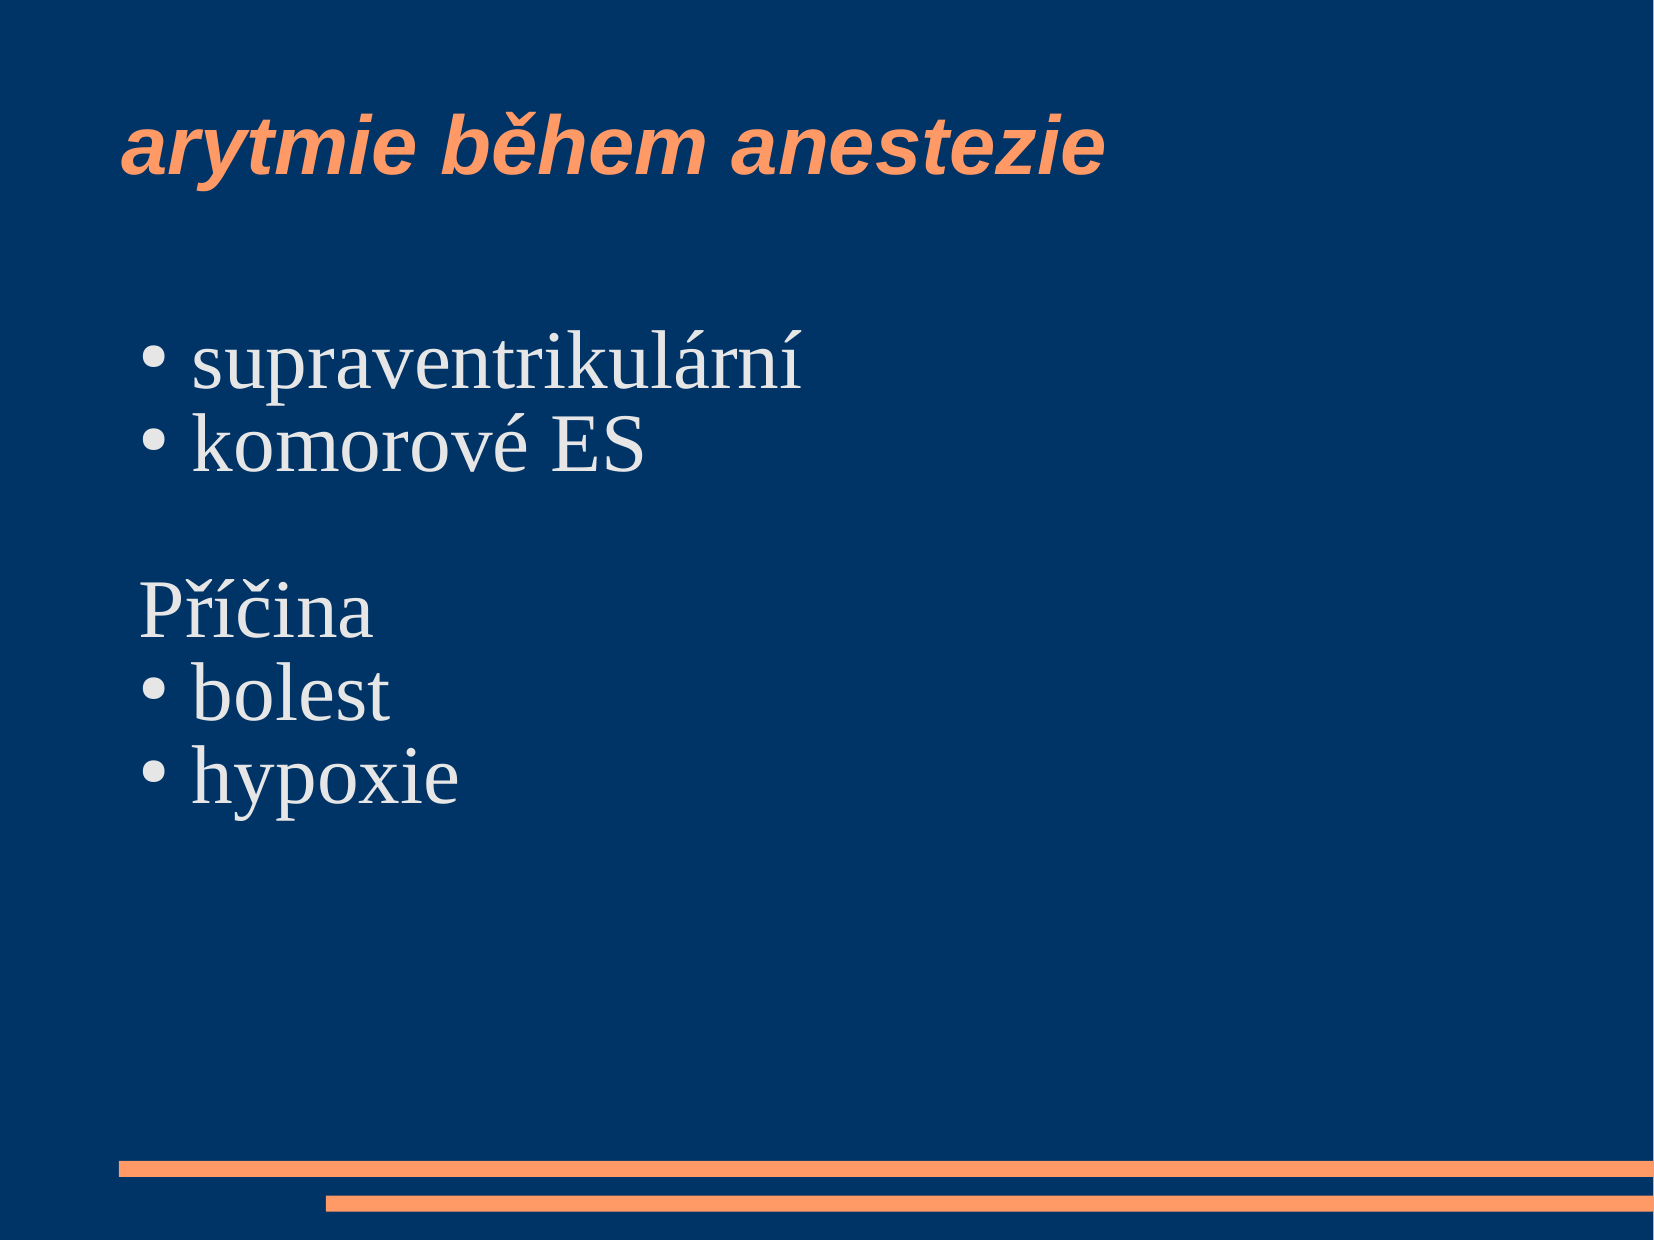

# arytmie během anestezie
supraventrikulární
komorové ES
Příčina
bolest
hypoxie